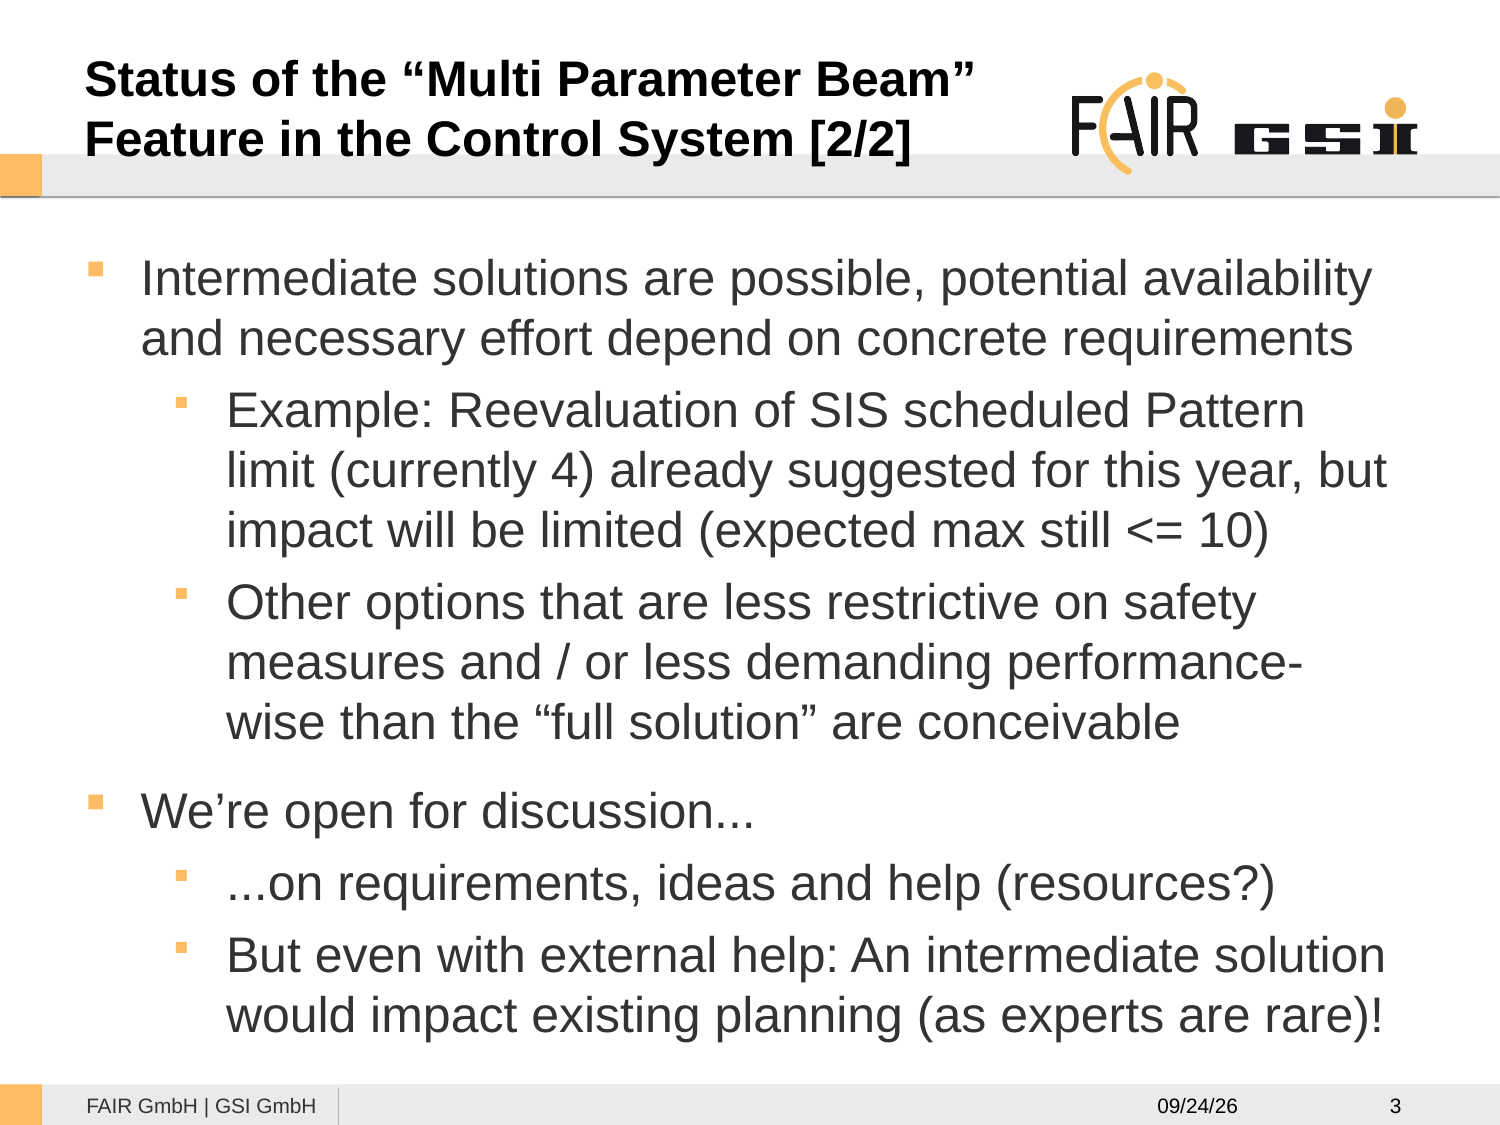

# Status of the “Multi Parameter Beam” Feature in the Control System [2/2]
Intermediate solutions are possible, potential availability and necessary effort depend on concrete requirements
Example: Reevaluation of SIS scheduled Pattern limit (currently 4) already suggested for this year, but impact will be limited (expected max still <= 10)
Other options that are less restrictive on safety measures and / or less demanding performance-wise than the “full solution” are conceivable
We’re open for discussion...
...on requirements, ideas and help (resources?)
But even with external help: An intermediate solution would impact existing planning (as experts are rare)!